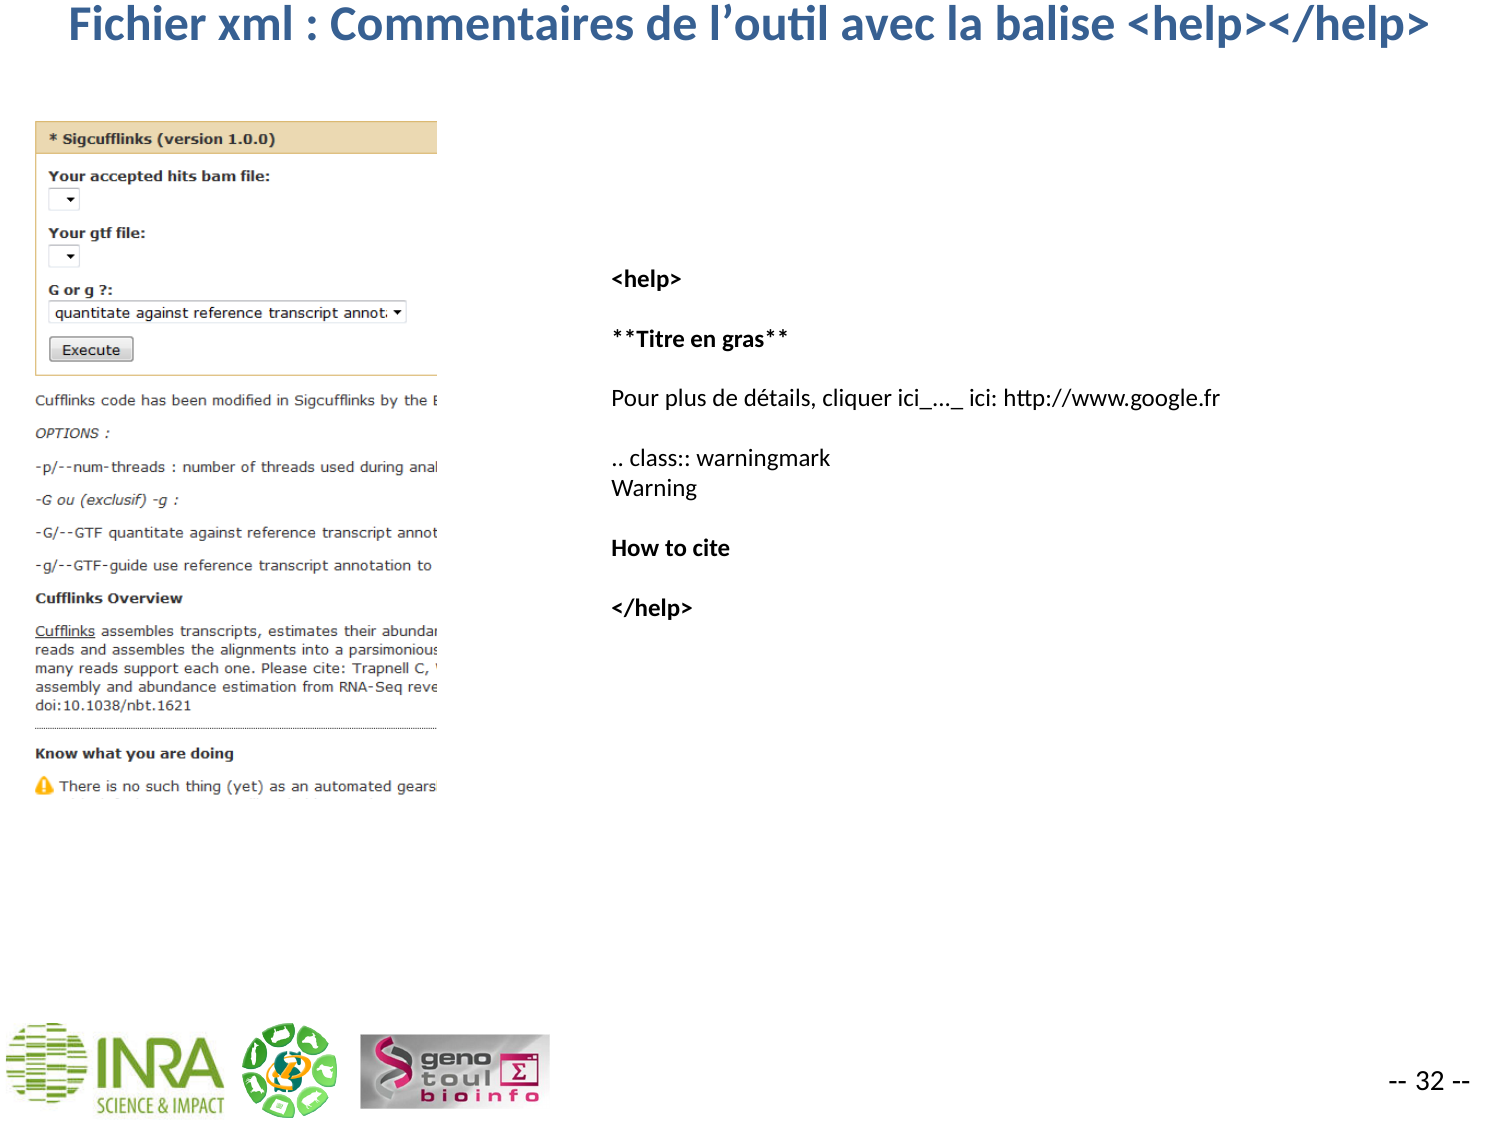

Fichier xml : Commentaires de l’outil avec la balise <help></help>
<help>
**Titre en gras**
Pour plus de détails, cliquer ici_..._ ici: http://www.google.fr
.. class:: warningmark
Warning
How to cite
</help>